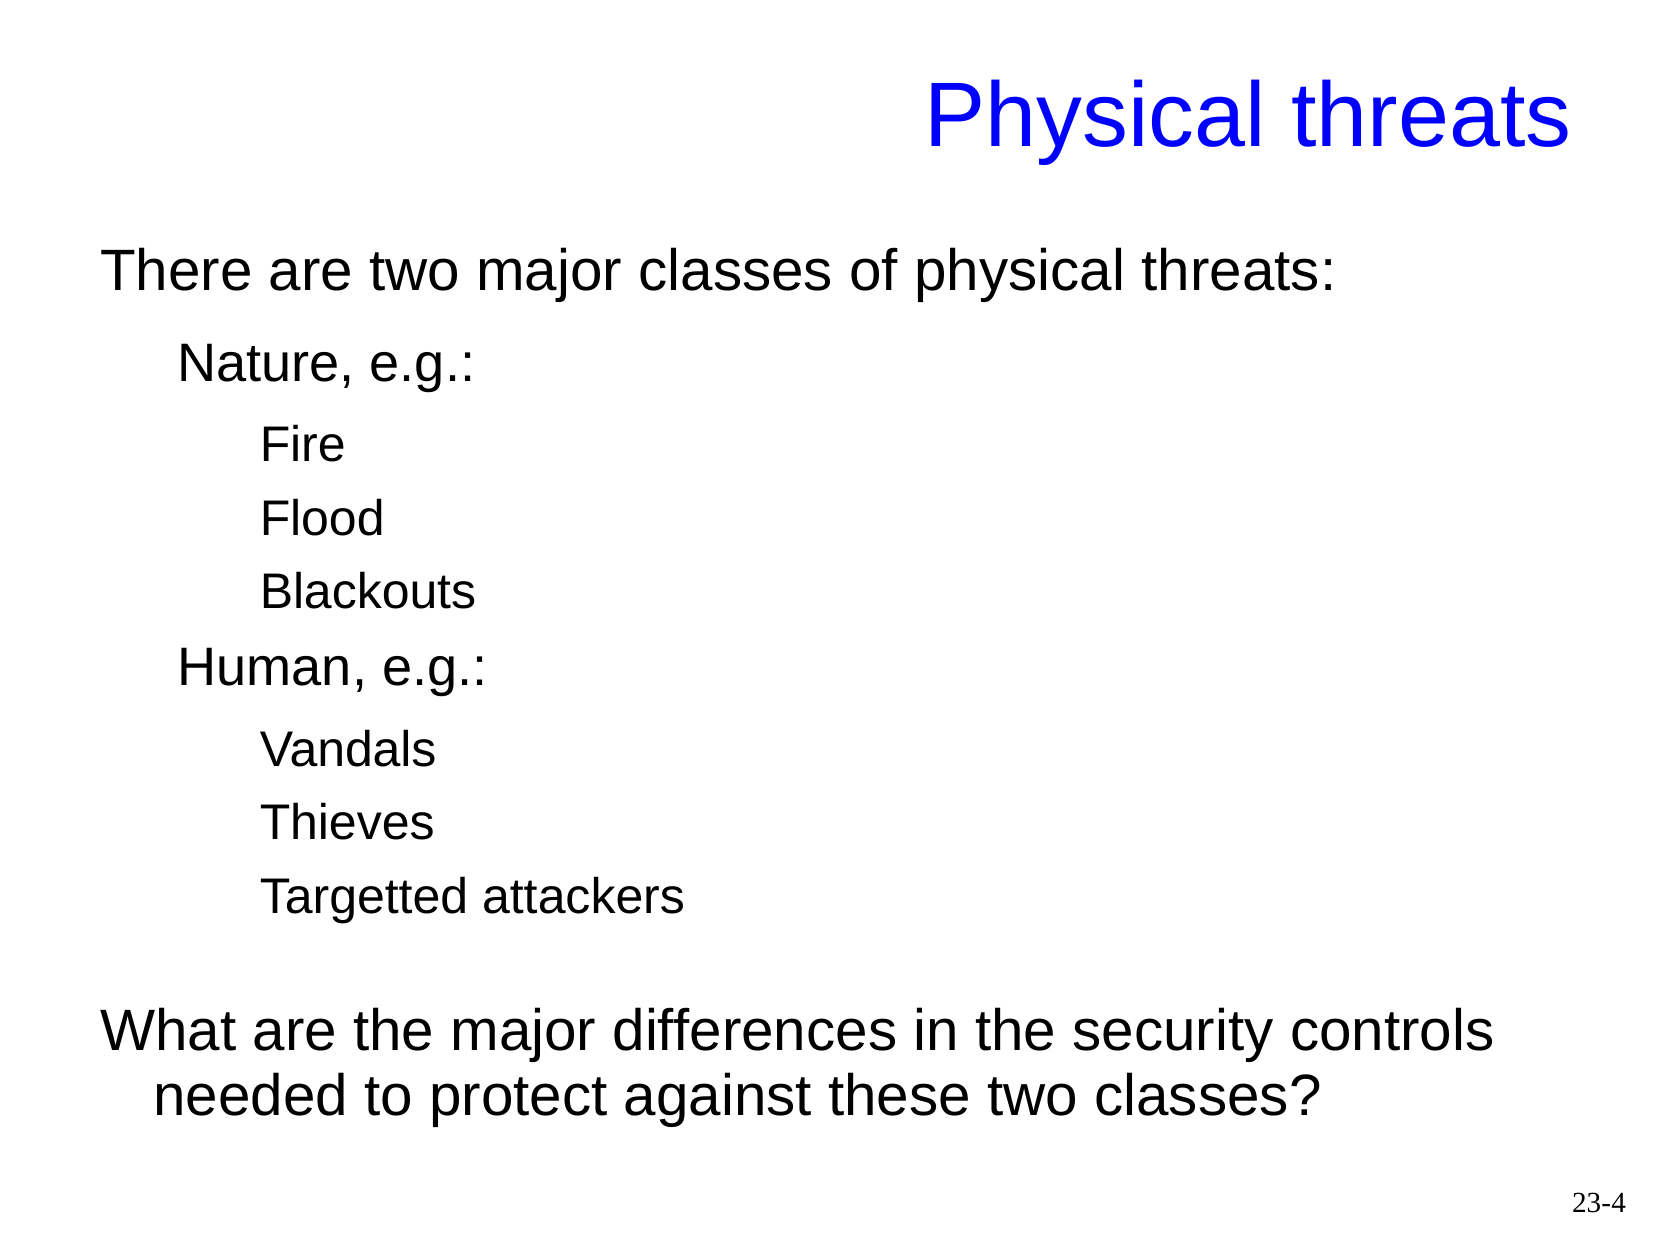

# Physical threats
There are two major classes of physical threats:
Nature, e.g.:
Fire
Flood
Blackouts
Human, e.g.:
Vandals
Thieves
Targetted attackers
What are the major differences in the security controls needed to protect against these two classes?